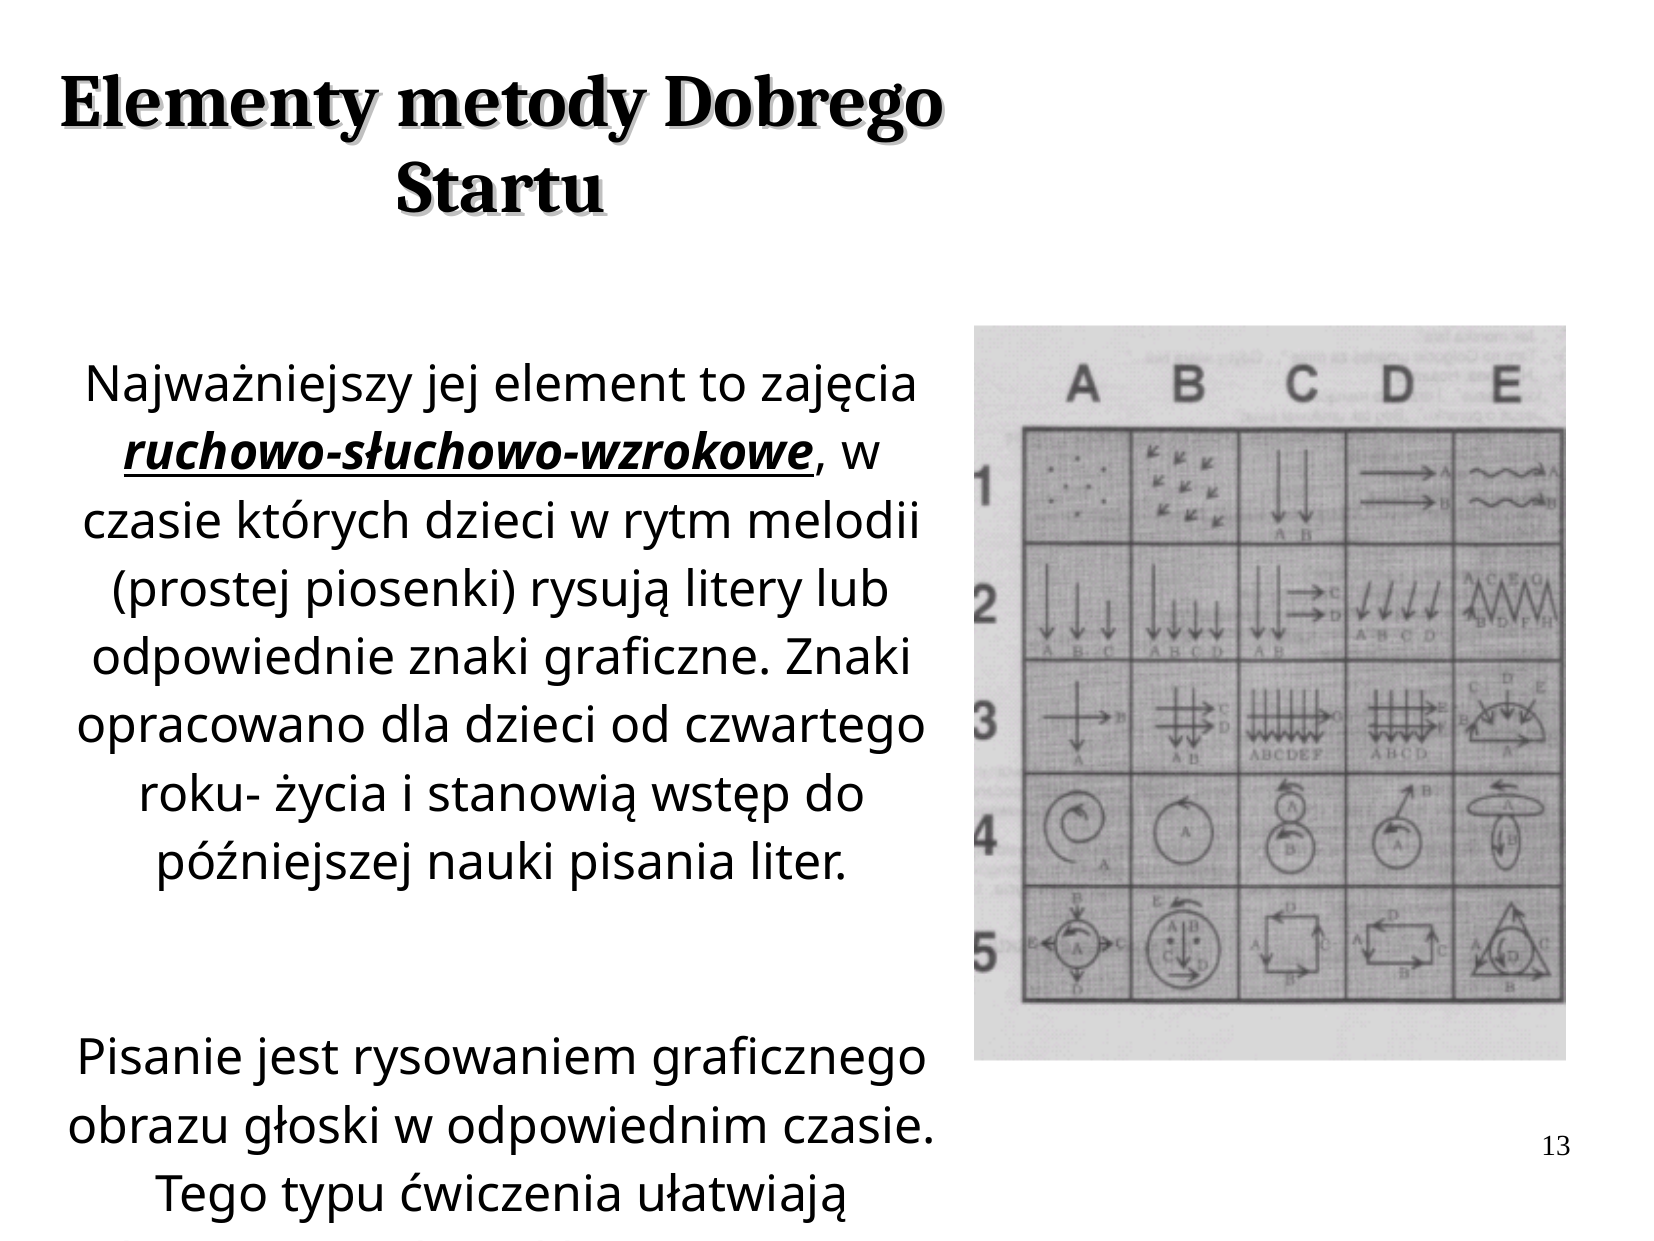

# Elementy metody Dobrego Startu
Najważniejszy jej element to zajęcia ruchowo-słuchowo-wzrokowe, w czasie których dzieci w rytm melodii (prostej piosenki) rysują litery lub odpowiednie znaki graficzne. Znaki opracowano dla dzieci od czwartego roku- życia i stanowią wstęp do późniejszej nauki pisania liter.
Pisanie jest rysowaniem graficznego obrazu głoski w odpowiednim czasie. Tego typu ćwiczenia ułatwiają dzieciom naukę w klasie pierwsze, jednocześnie rozwijają koordynację ruchowo- słuchowo- wzrokową.
13